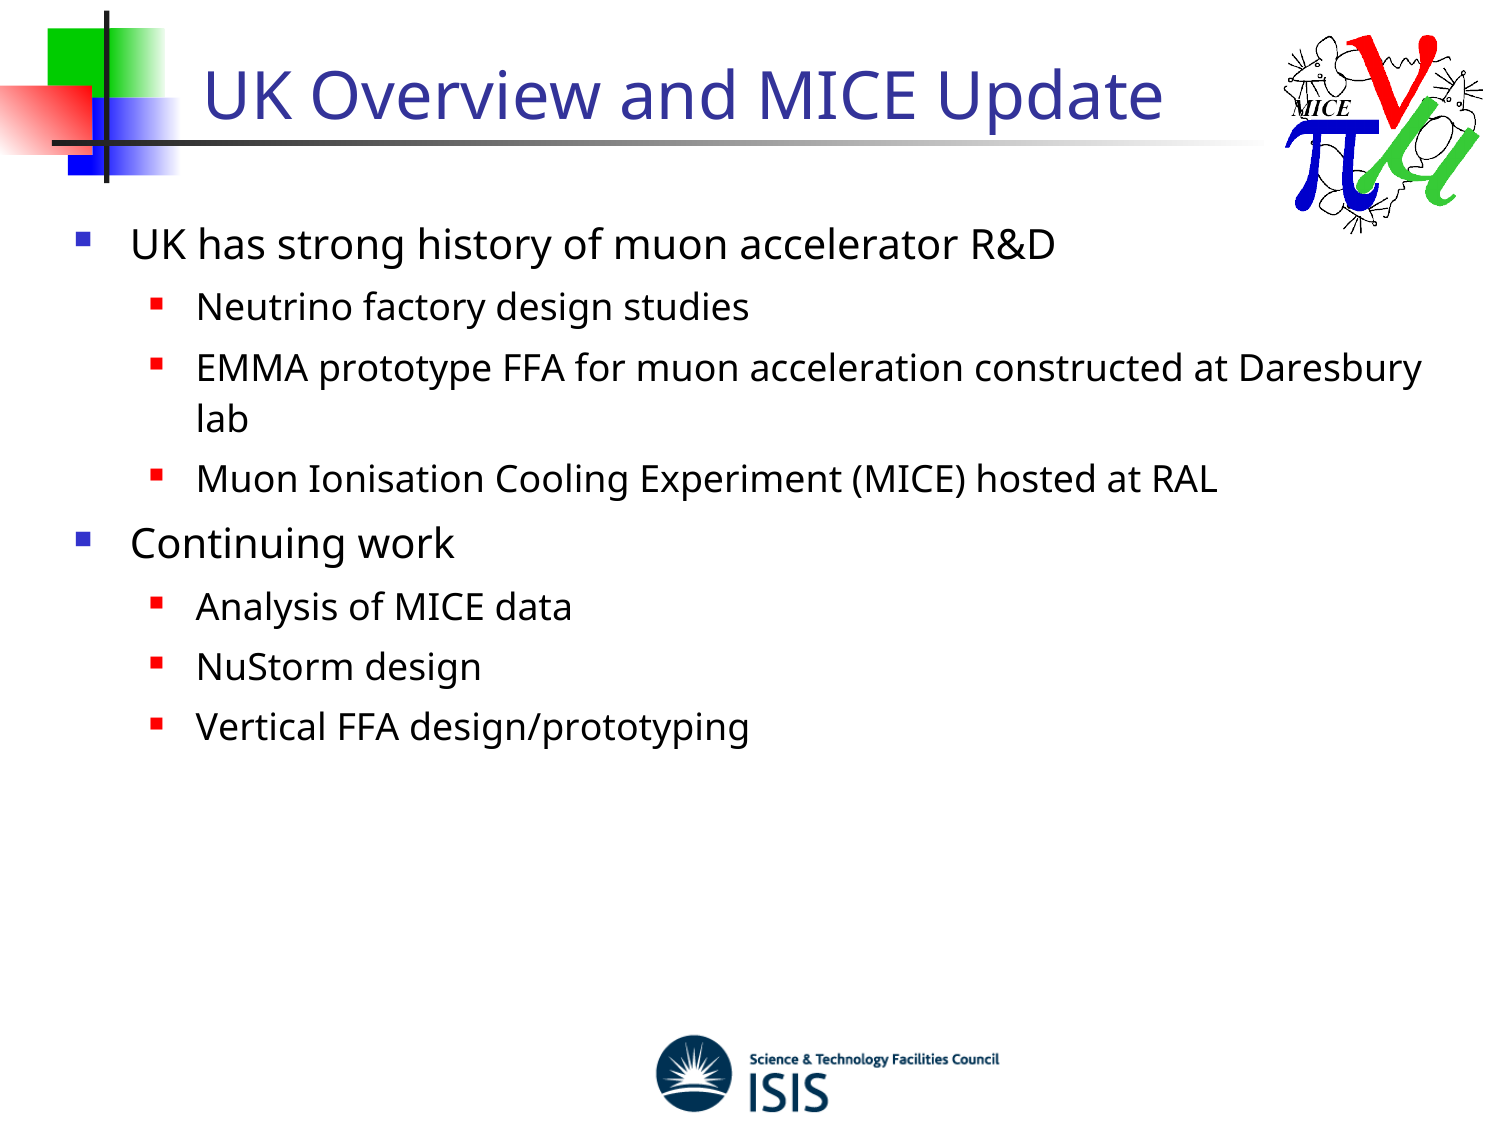

UK Overview and MICE Update
# UK has strong history of muon accelerator R&D
Neutrino factory design studies
EMMA prototype FFA for muon acceleration constructed at Daresbury lab
Muon Ionisation Cooling Experiment (MICE) hosted at RAL
Continuing work
Analysis of MICE data
NuStorm design
Vertical FFA design/prototyping